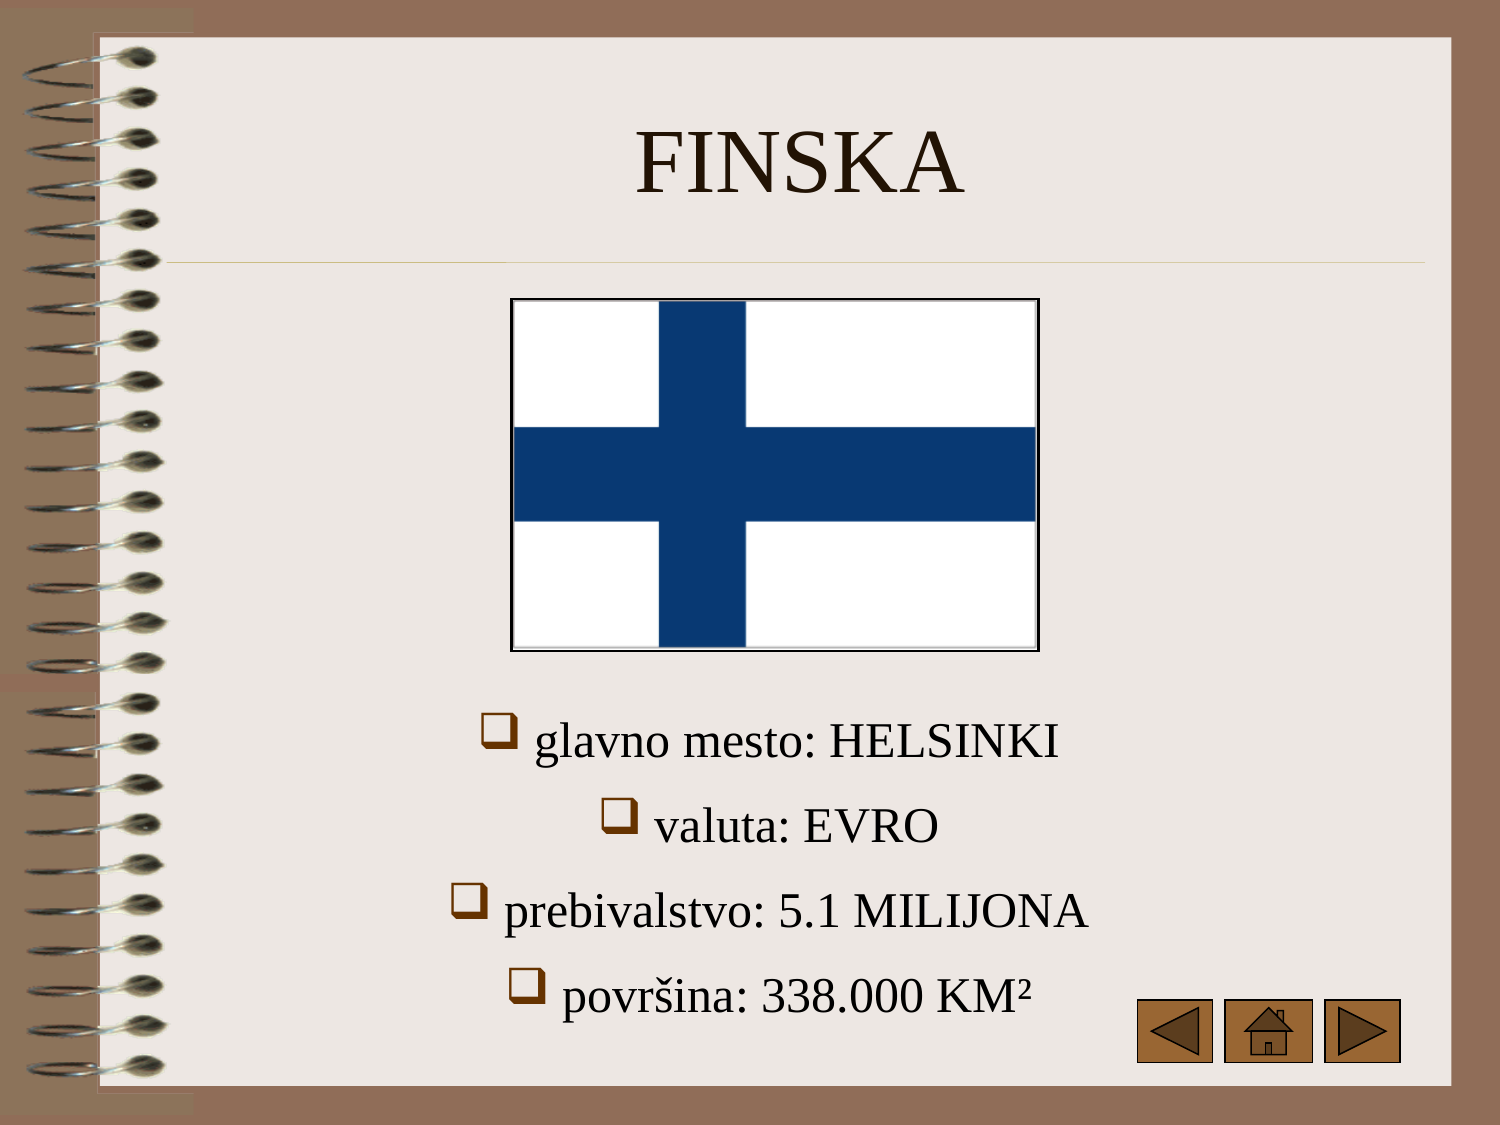

# FINSKA
 glavno mesto: HELSINKI
 valuta: EVRO
 prebivalstvo: 5.1 MILIJONA
 površina: 338.000 KM²